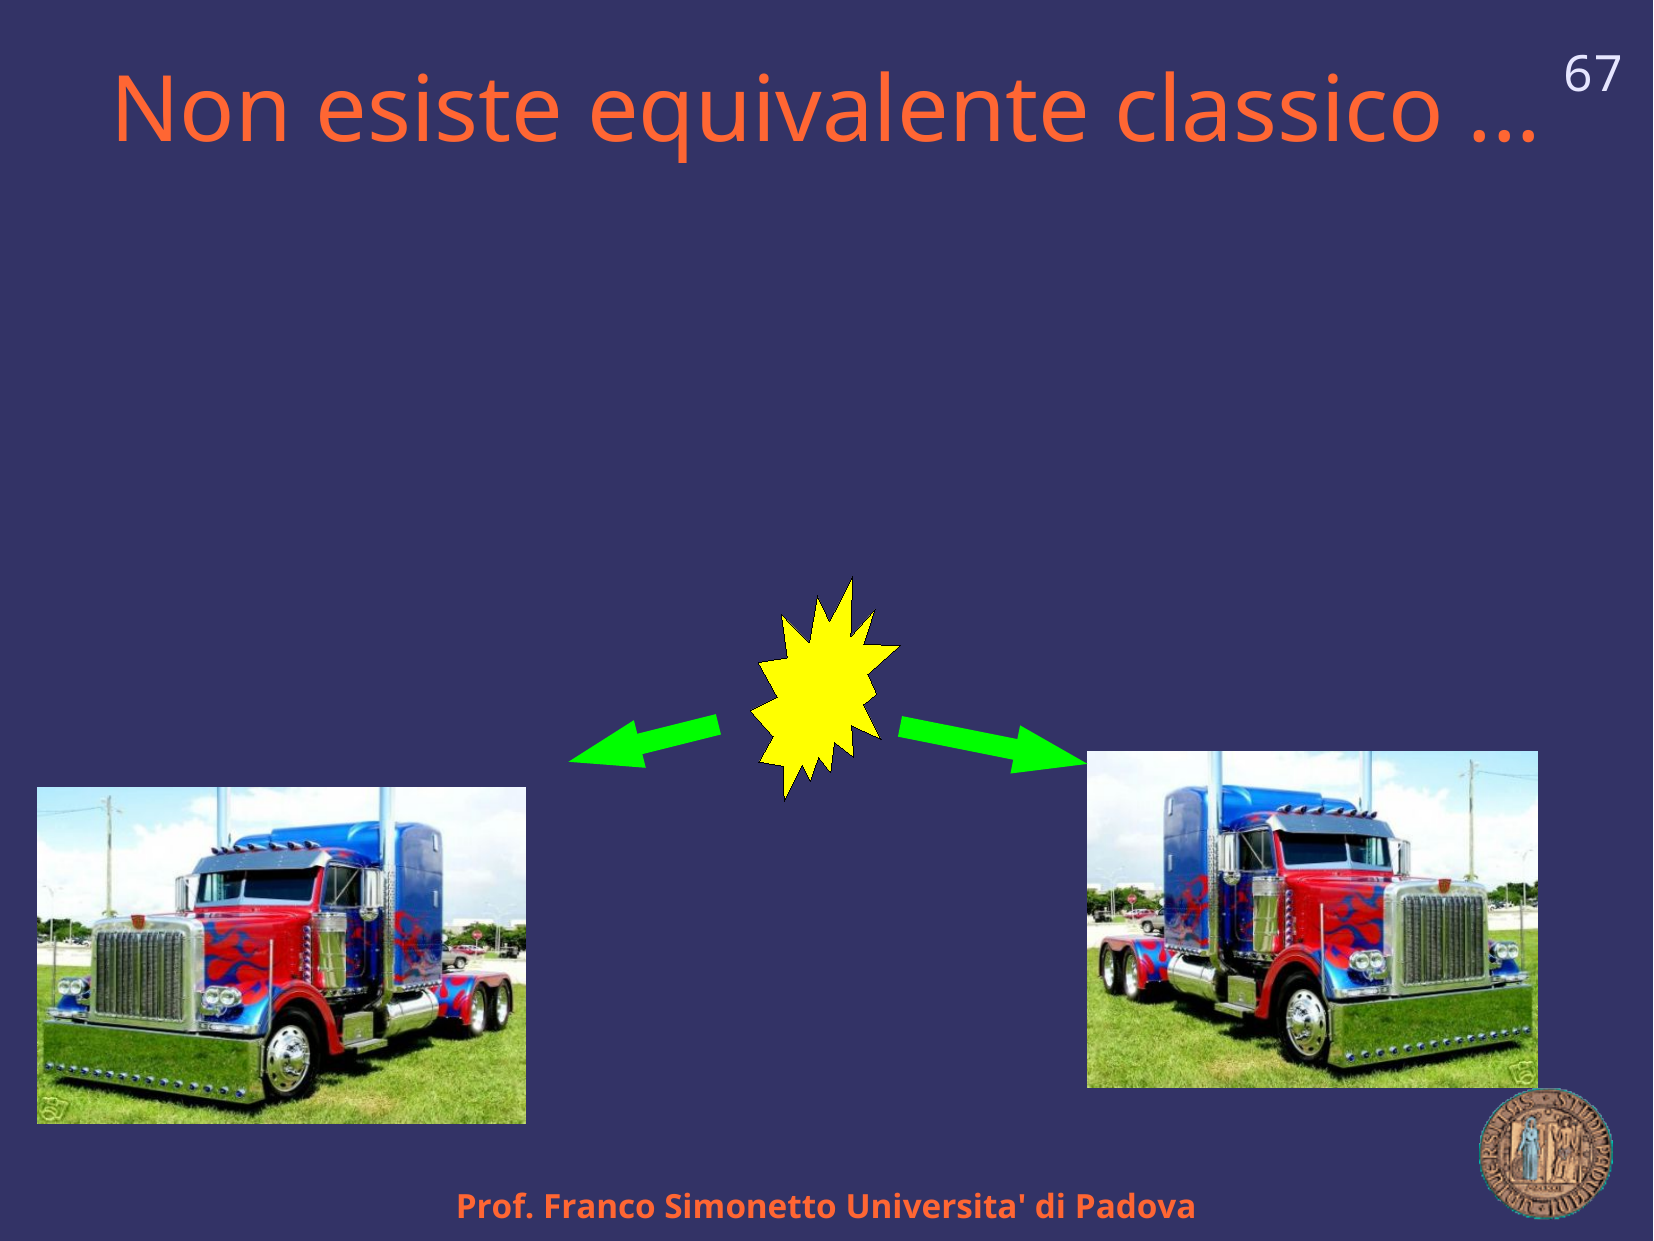

67
# Non esiste equivalente classico ...